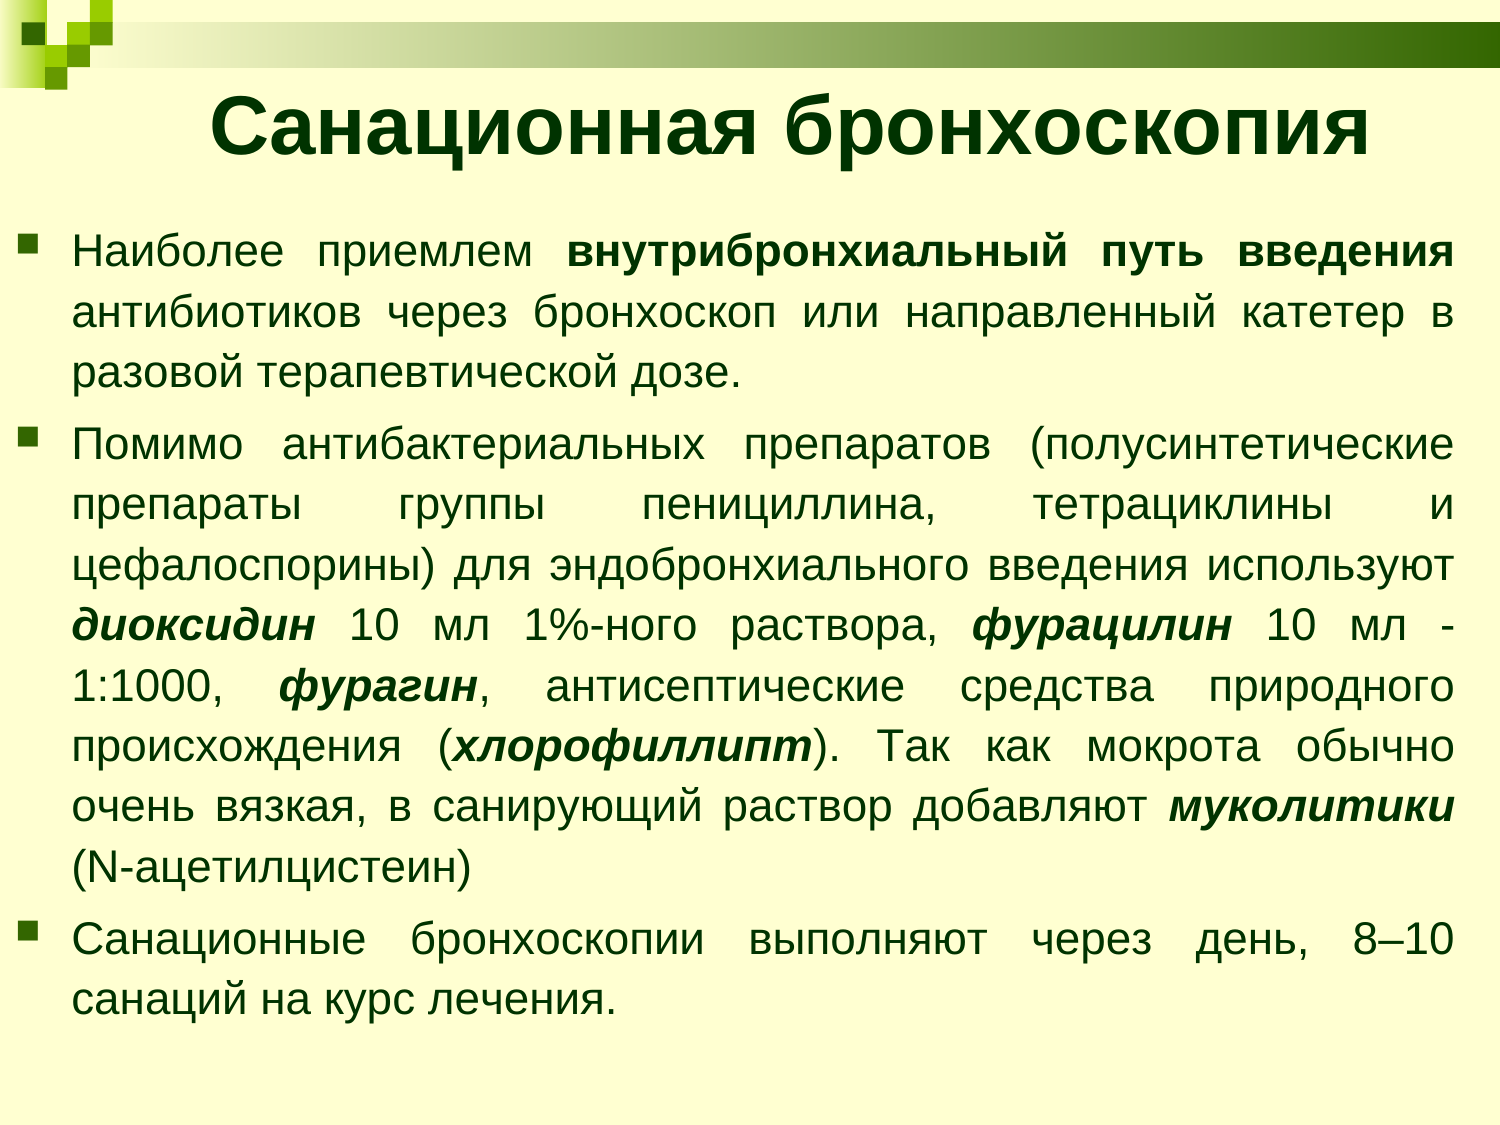

# Санационная бронхоскопия
Наиболее приемлем внутрибронхиальный путь введения антибиотиков через бронхоскоп или направленный катетер в разовой терапевтической дозе.
Помимо антибактериальных препаратов (полусинтетические препараты группы пенициллина, тетрациклины и цефалоспорины) для эндобронхиального введения используют диоксидин 10 мл 1%-ного раствора, фурацилин 10 мл - 1:1000, фурагин, антисептические средства природного происхождения (хлорофиллипт). Так как мокрота обычно очень вязкая, в санирующий раствор добавляют муколитики (N-ацетилцистеин)
Санационные бронхоскопии выполняют через день, 8–10 санаций на курс лечения.